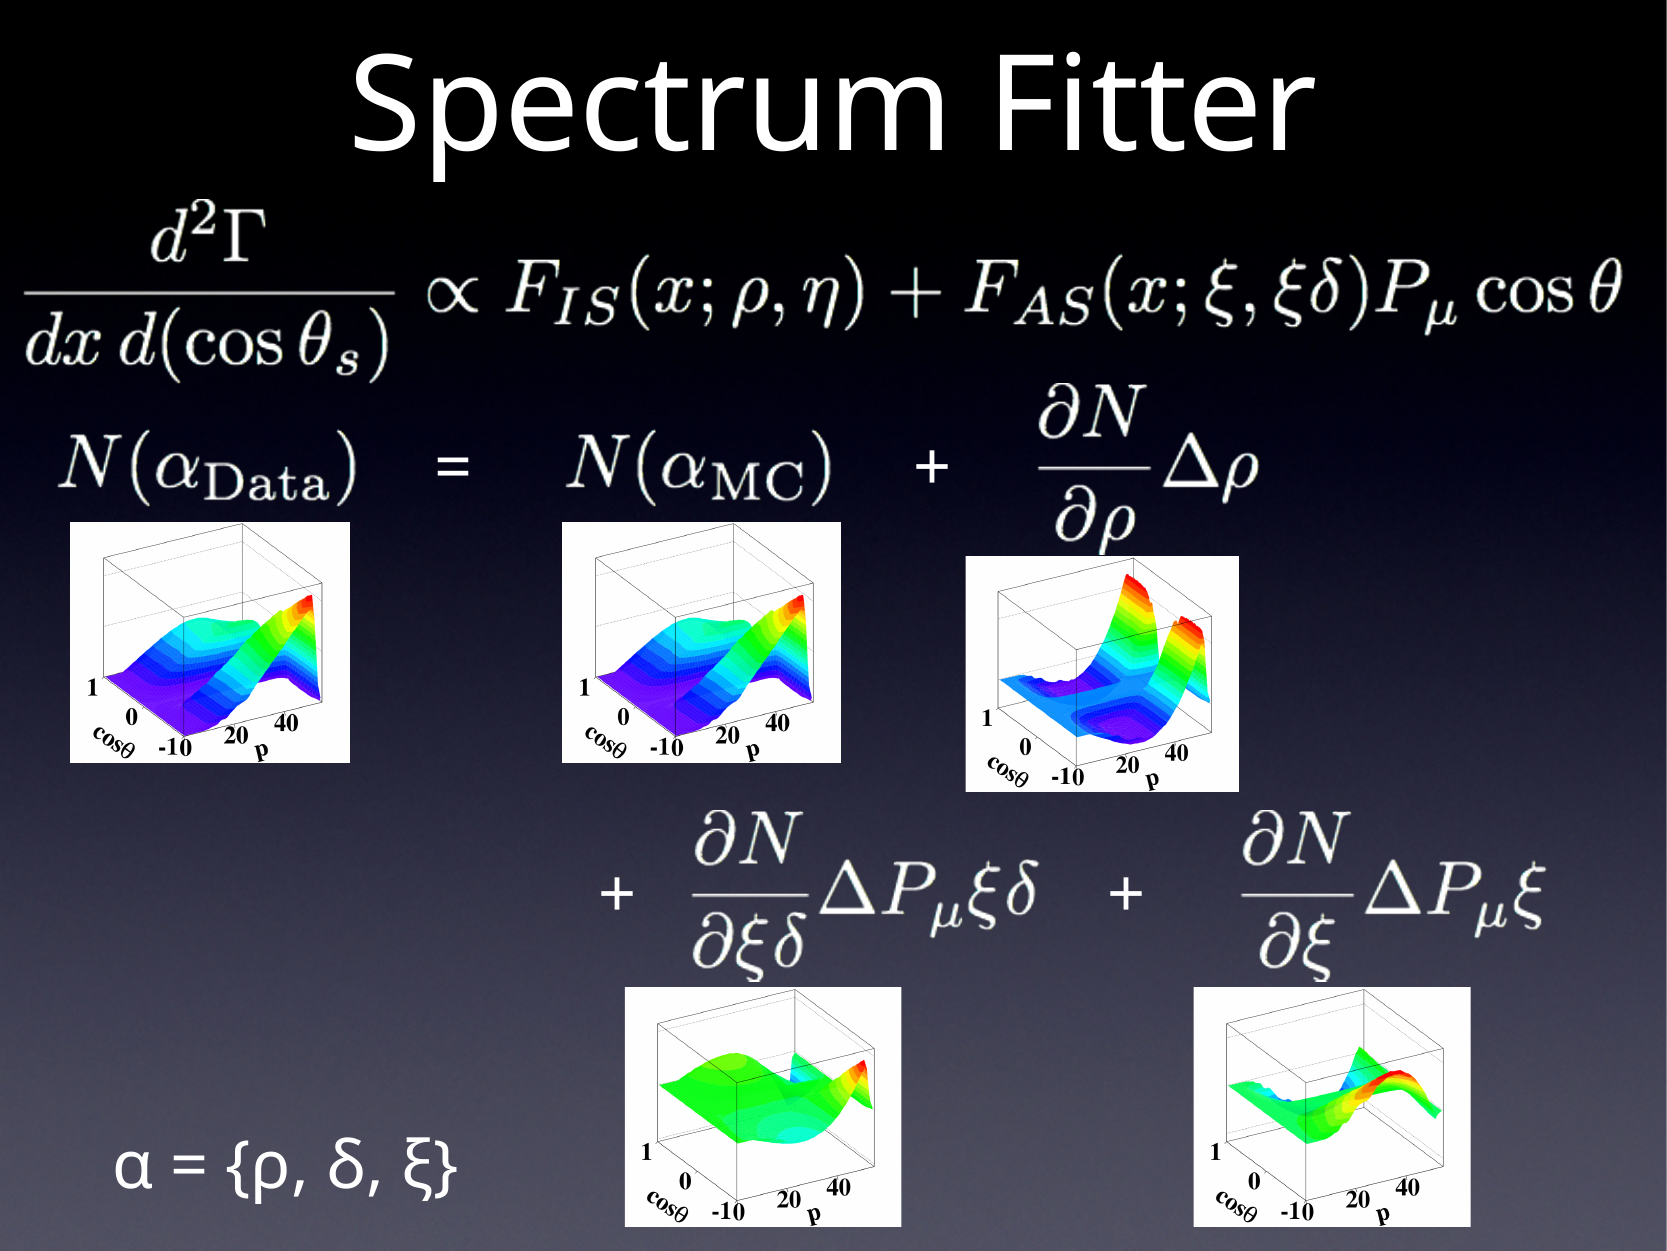

# Spectrum Fitter
=
+
+
+
α = {ρ, δ, ξ}